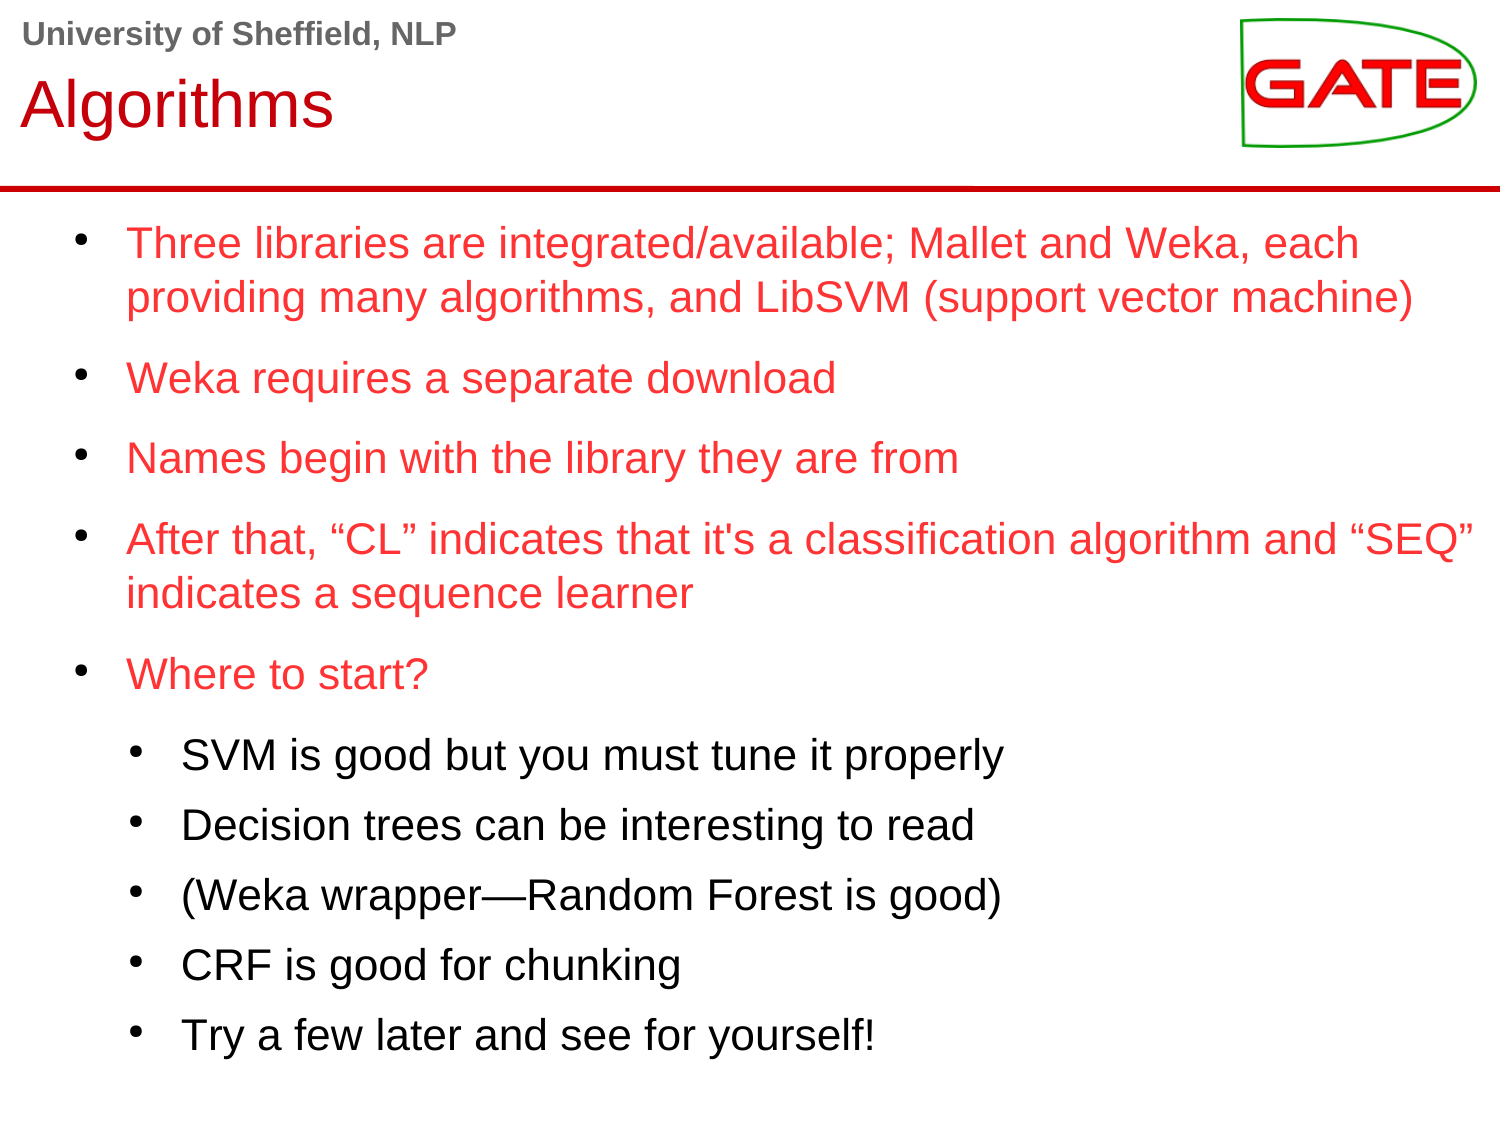

# Algorithms
Three libraries are integrated/available; Mallet and Weka, each providing many algorithms, and LibSVM (support vector machine)
Weka requires a separate download
Names begin with the library they are from
After that, “CL” indicates that it's a classification algorithm and “SEQ” indicates a sequence learner
Where to start?
SVM is good but you must tune it properly
Decision trees can be interesting to read
(Weka wrapper—Random Forest is good)
CRF is good for chunking
Try a few later and see for yourself!